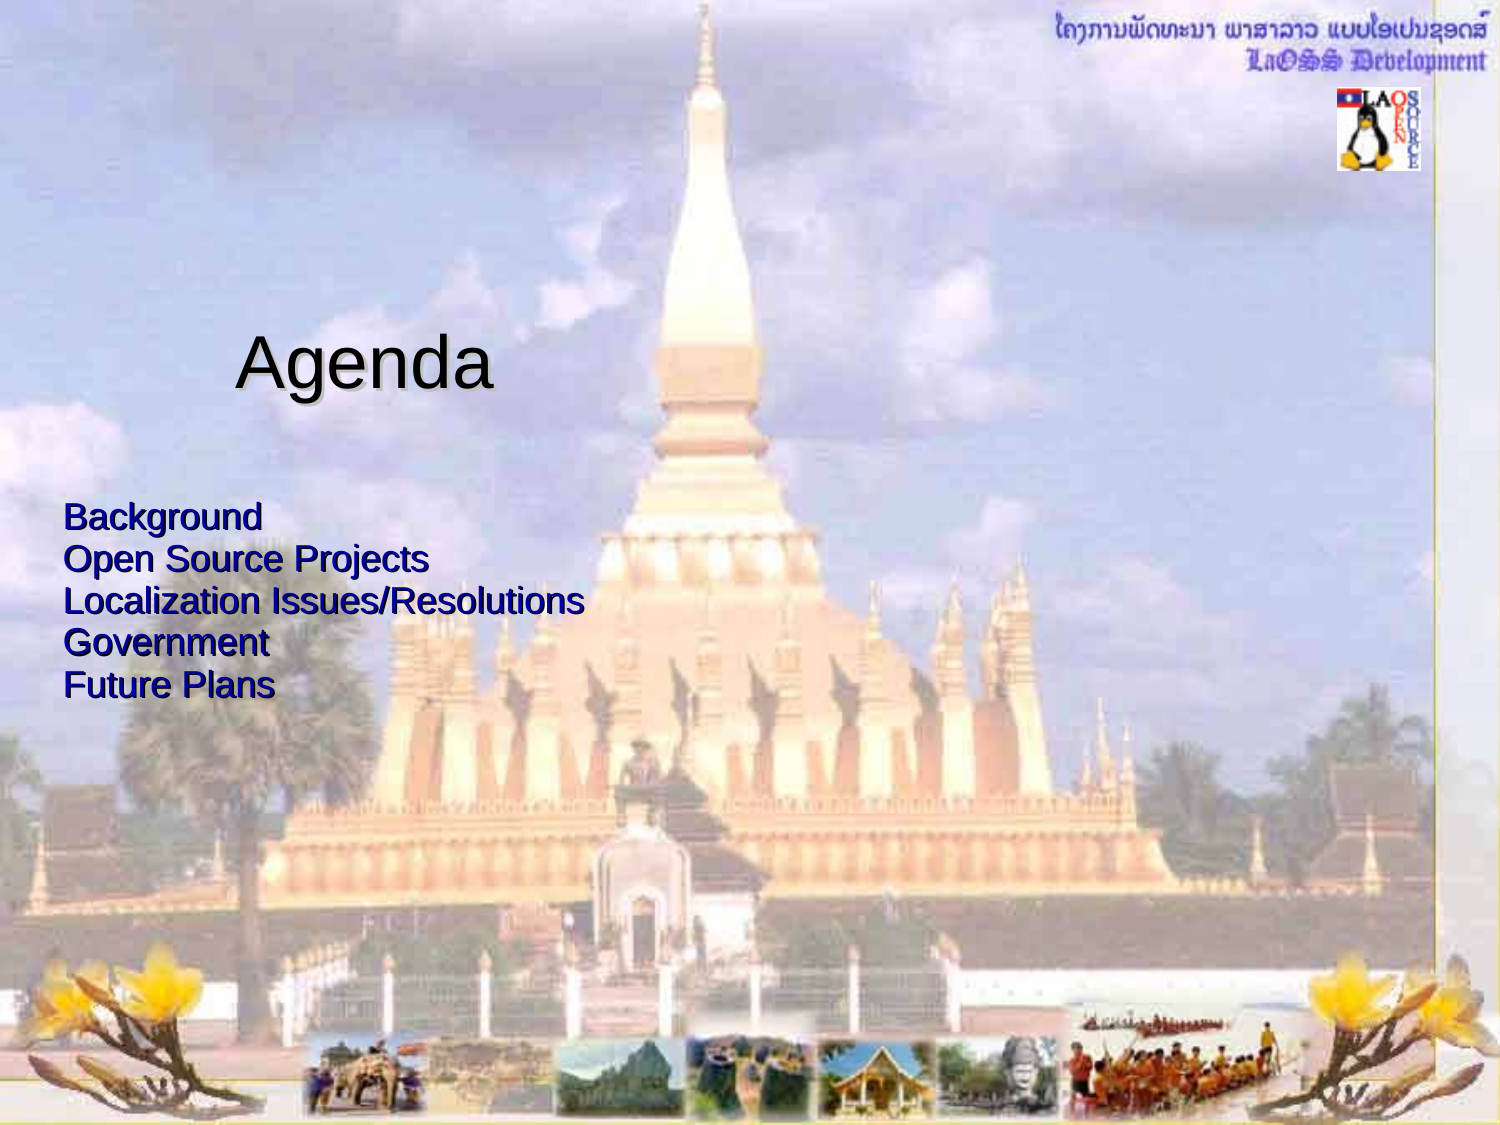

Agenda
 Background
 Open Source Projects
 Localization Issues/Resolutions
 Government
 Future Plans